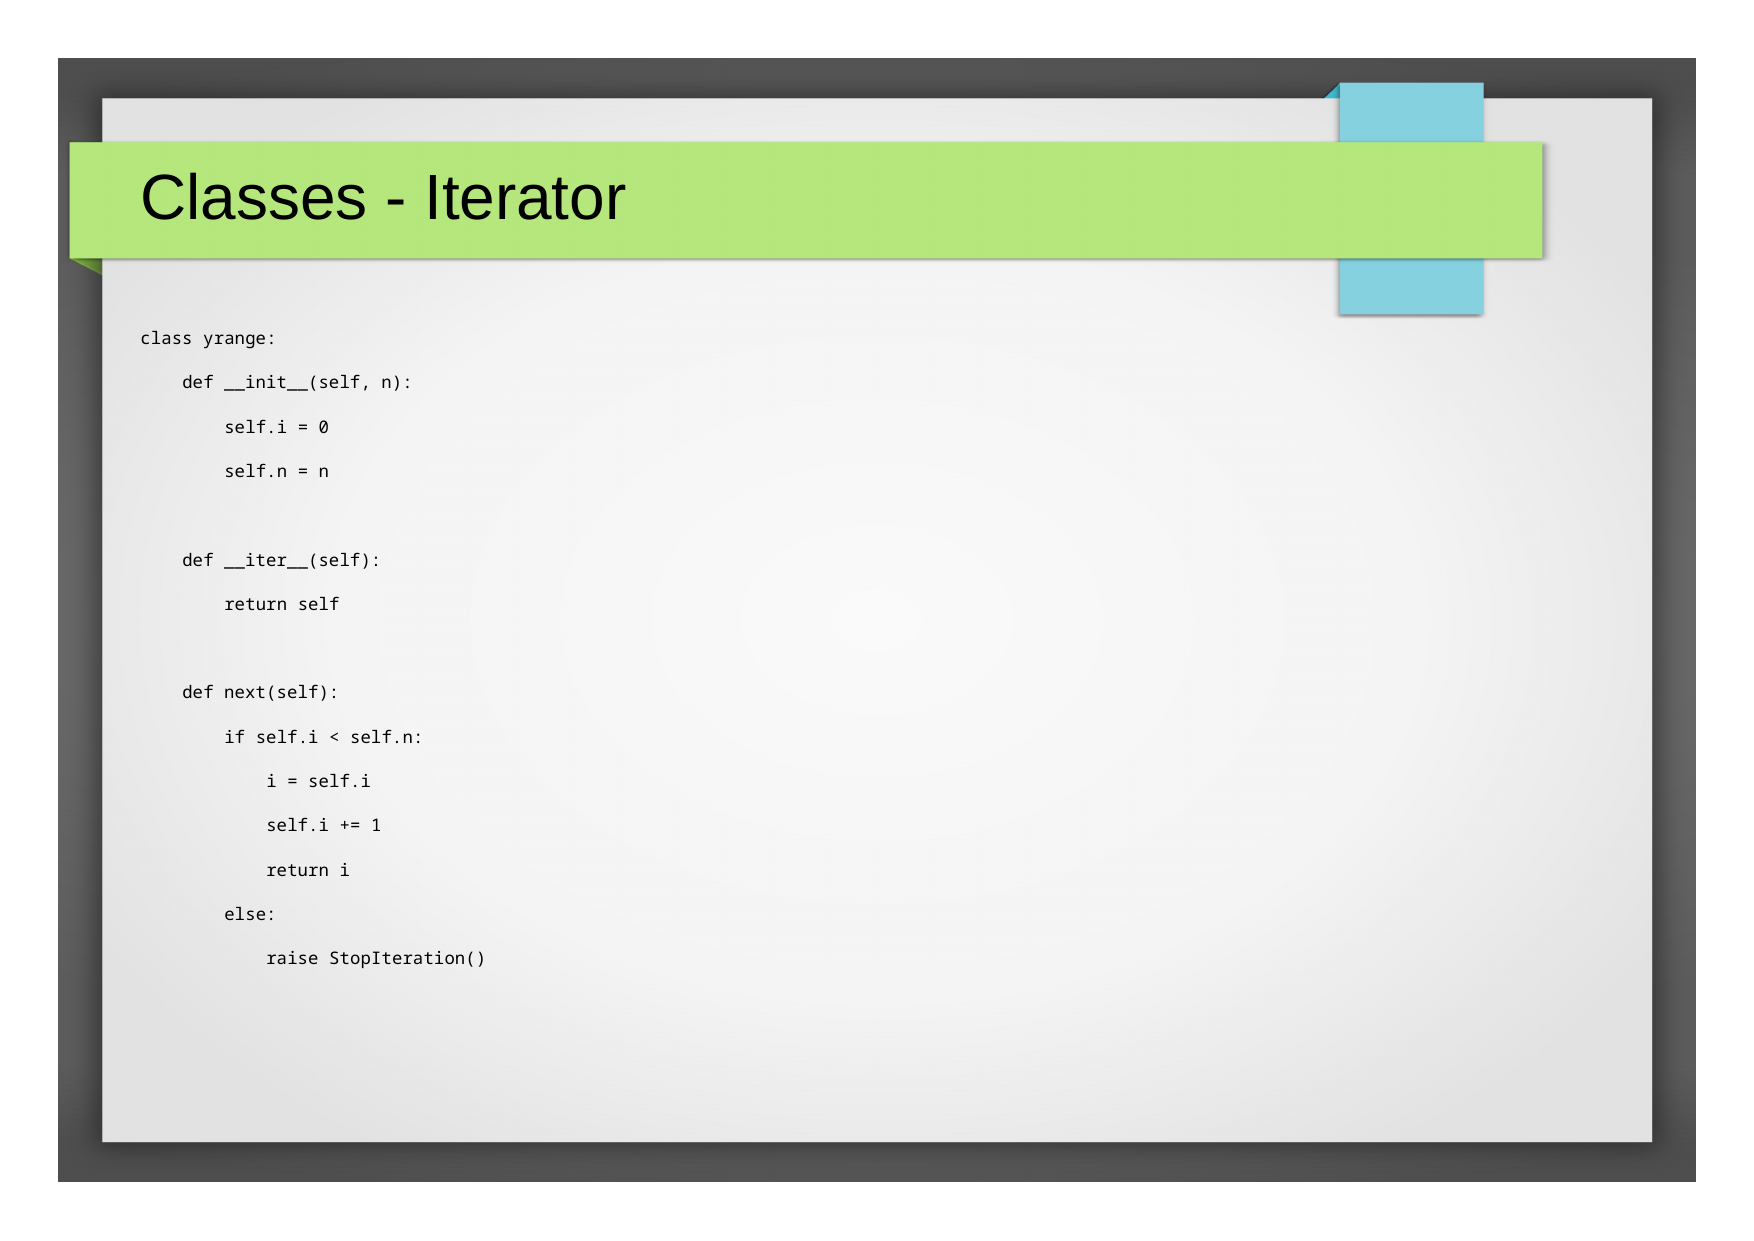

# Classes - Iterator
class yrange:
 def __init__(self, n):
 self.i = 0
 self.n = n
 def __iter__(self):
 return self
 def next(self):
 if self.i < self.n:
 i = self.i
 self.i += 1
 return i
 else:
 raise StopIteration()